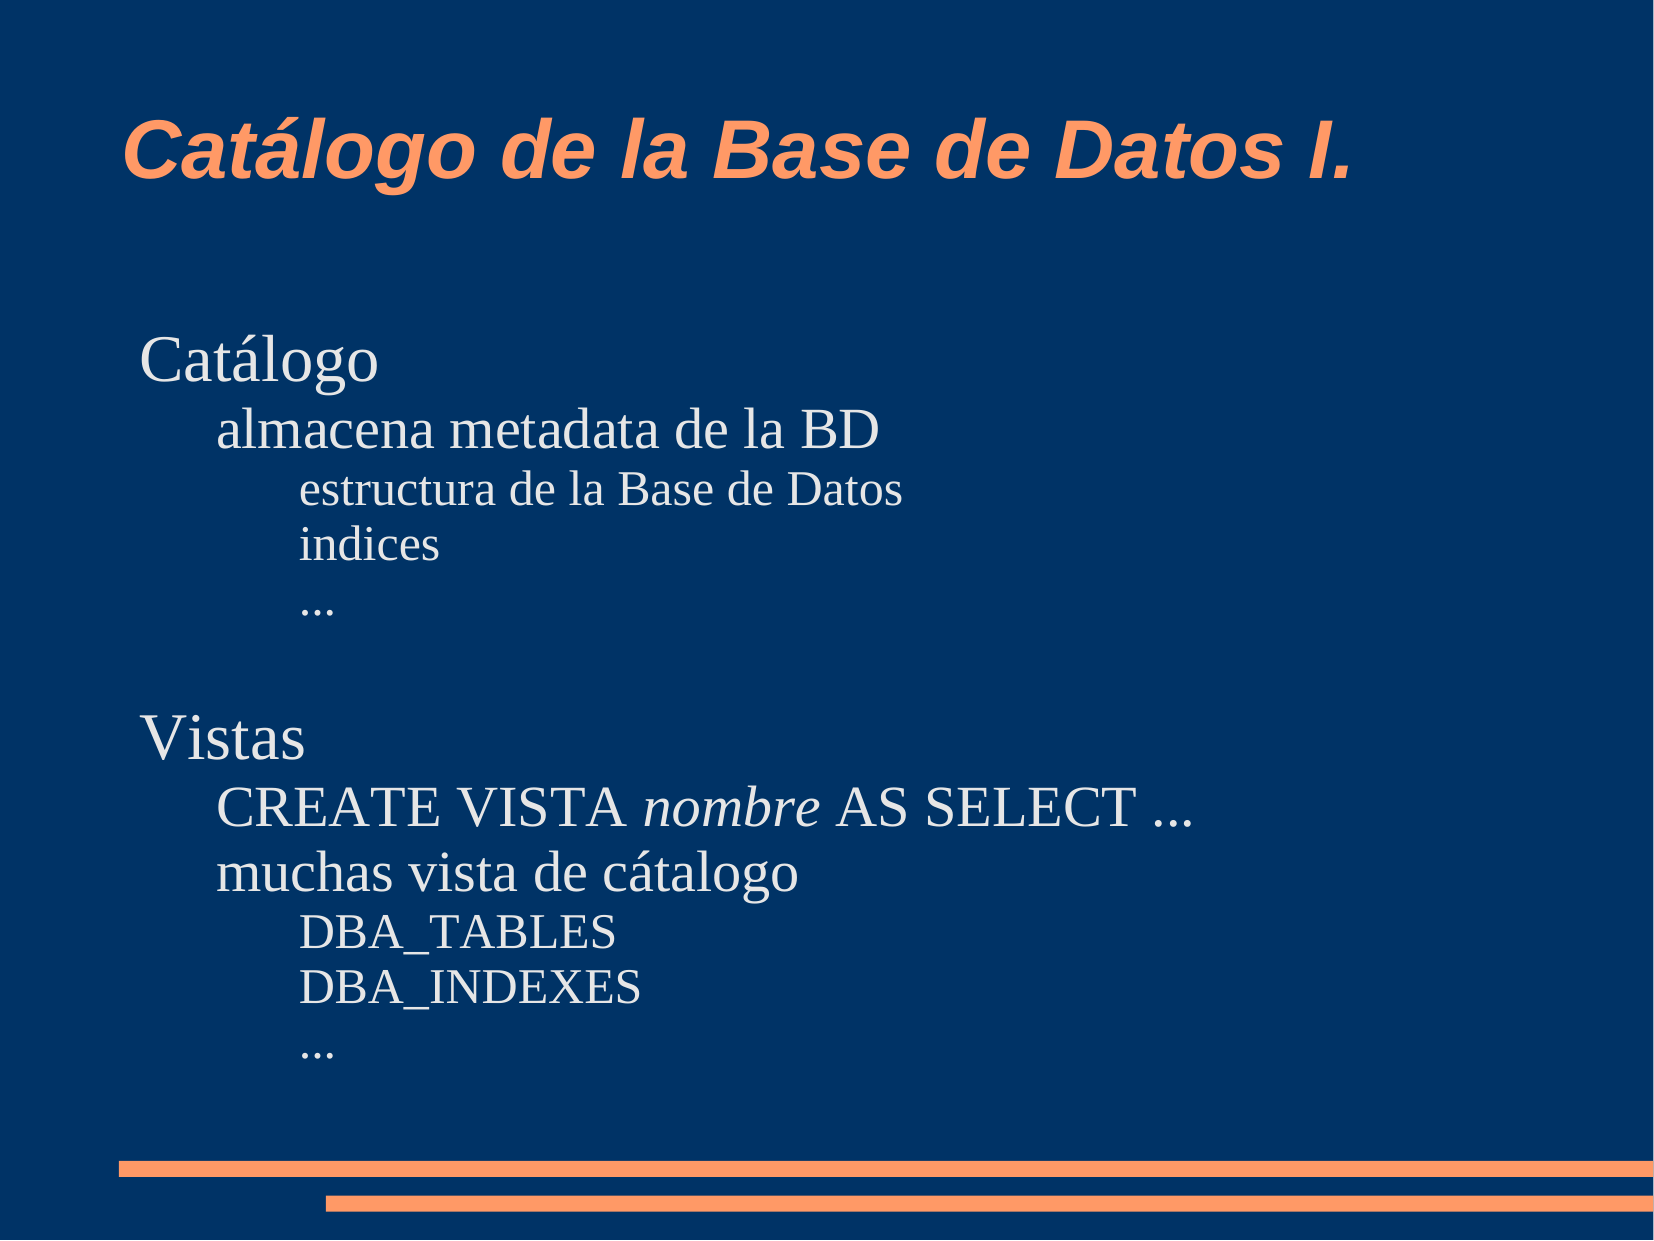

# Catálogo de la Base de Datos I.
Catálogo
almacena metadata de la BD
estructura de la Base de Datos
indices
...
Vistas
CREATE VISTA nombre AS SELECT ...
muchas vista de cátalogo
DBA_TABLES
DBA_INDEXES
...